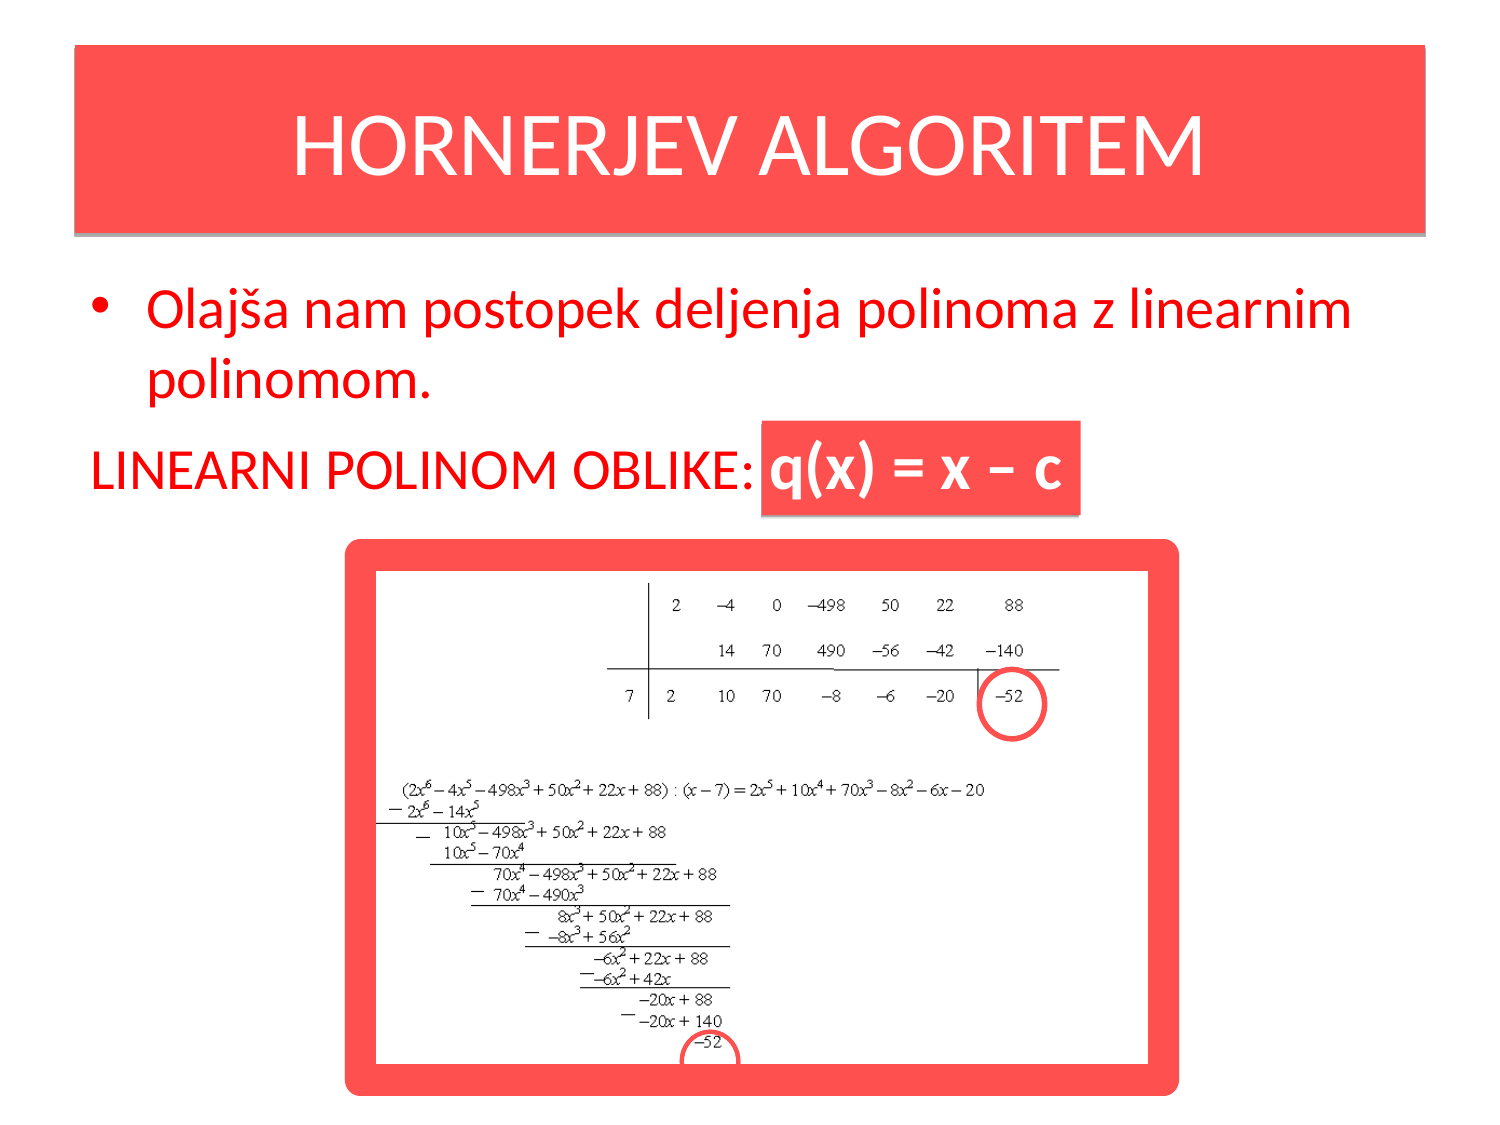

# HORNERJEV ALGORITEM
Olajša nam postopek deljenja polinoma z linearnim polinomom.
LINEARNI POLINOM OBLIKE: q(x) = x – c